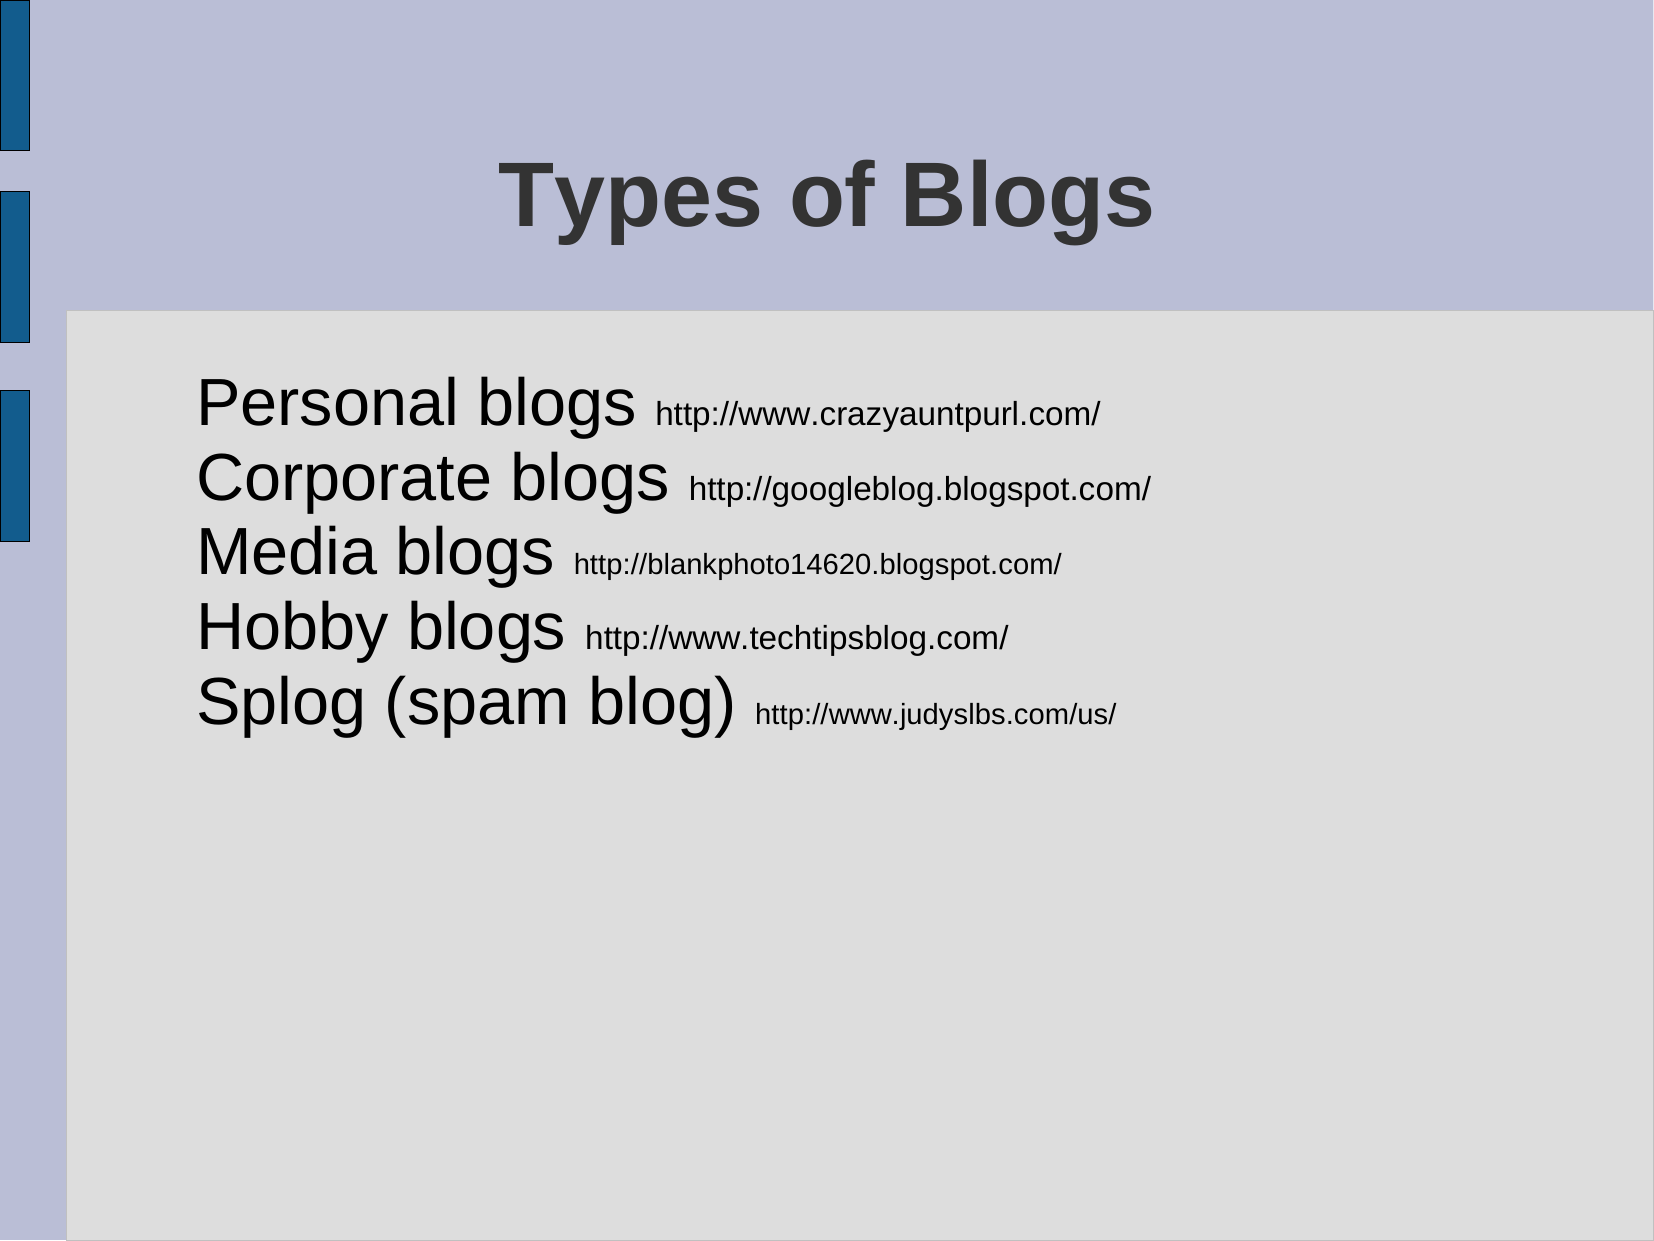

# Types of Blogs
Personal blogs http://www.crazyauntpurl.com/
Corporate blogs http://googleblog.blogspot.com/
Media blogs http://blankphoto14620.blogspot.com/
Hobby blogs http://www.techtipsblog.com/
Splog (spam blog) http://www.judyslbs.com/us/